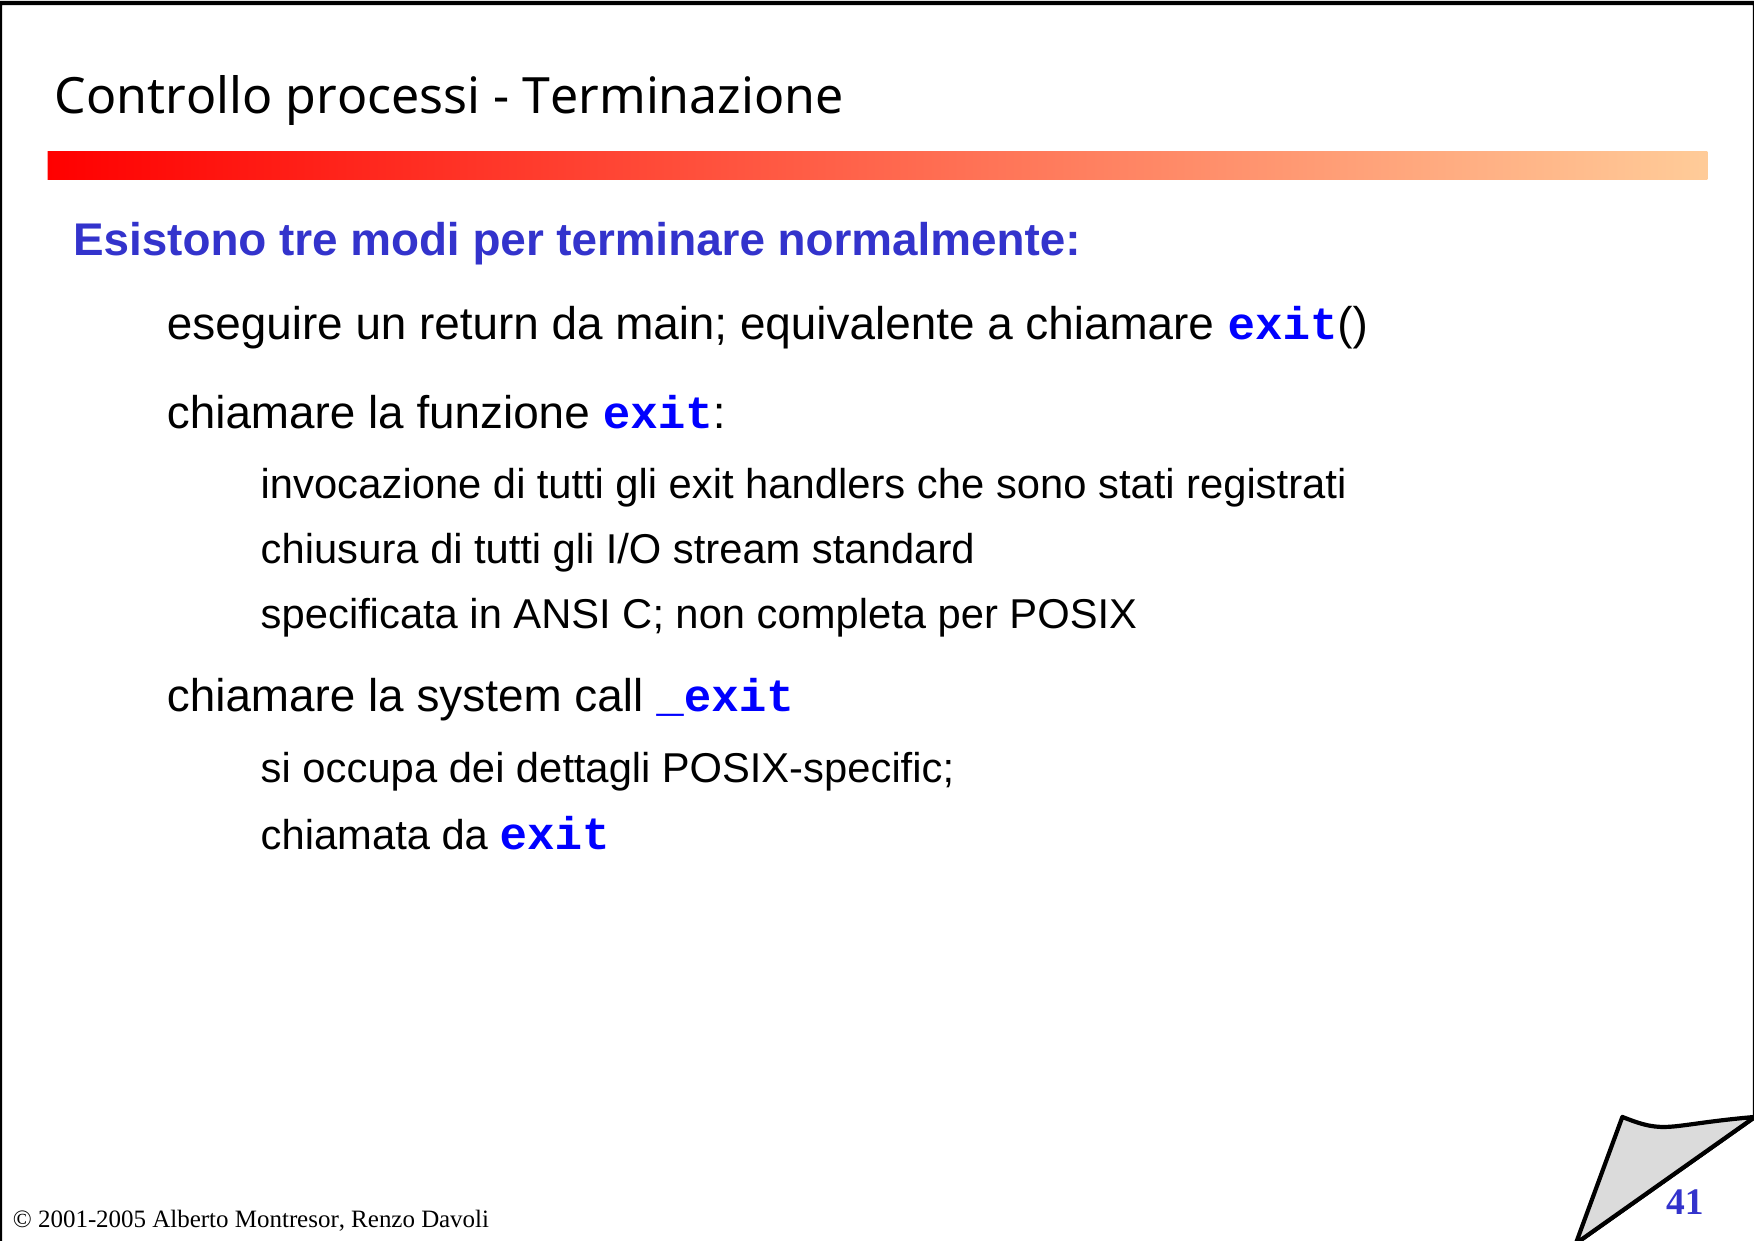

# Controllo processi - Terminazione
Esistono tre modi per terminare normalmente:
eseguire un return da main; equivalente a chiamare exit()
chiamare la funzione exit:
invocazione di tutti gli exit handlers che sono stati registrati
chiusura di tutti gli I/O stream standard
specificata in ANSI C; non completa per POSIX
chiamare la system call _exit
si occupa dei dettagli POSIX-specific;
chiamata da exit